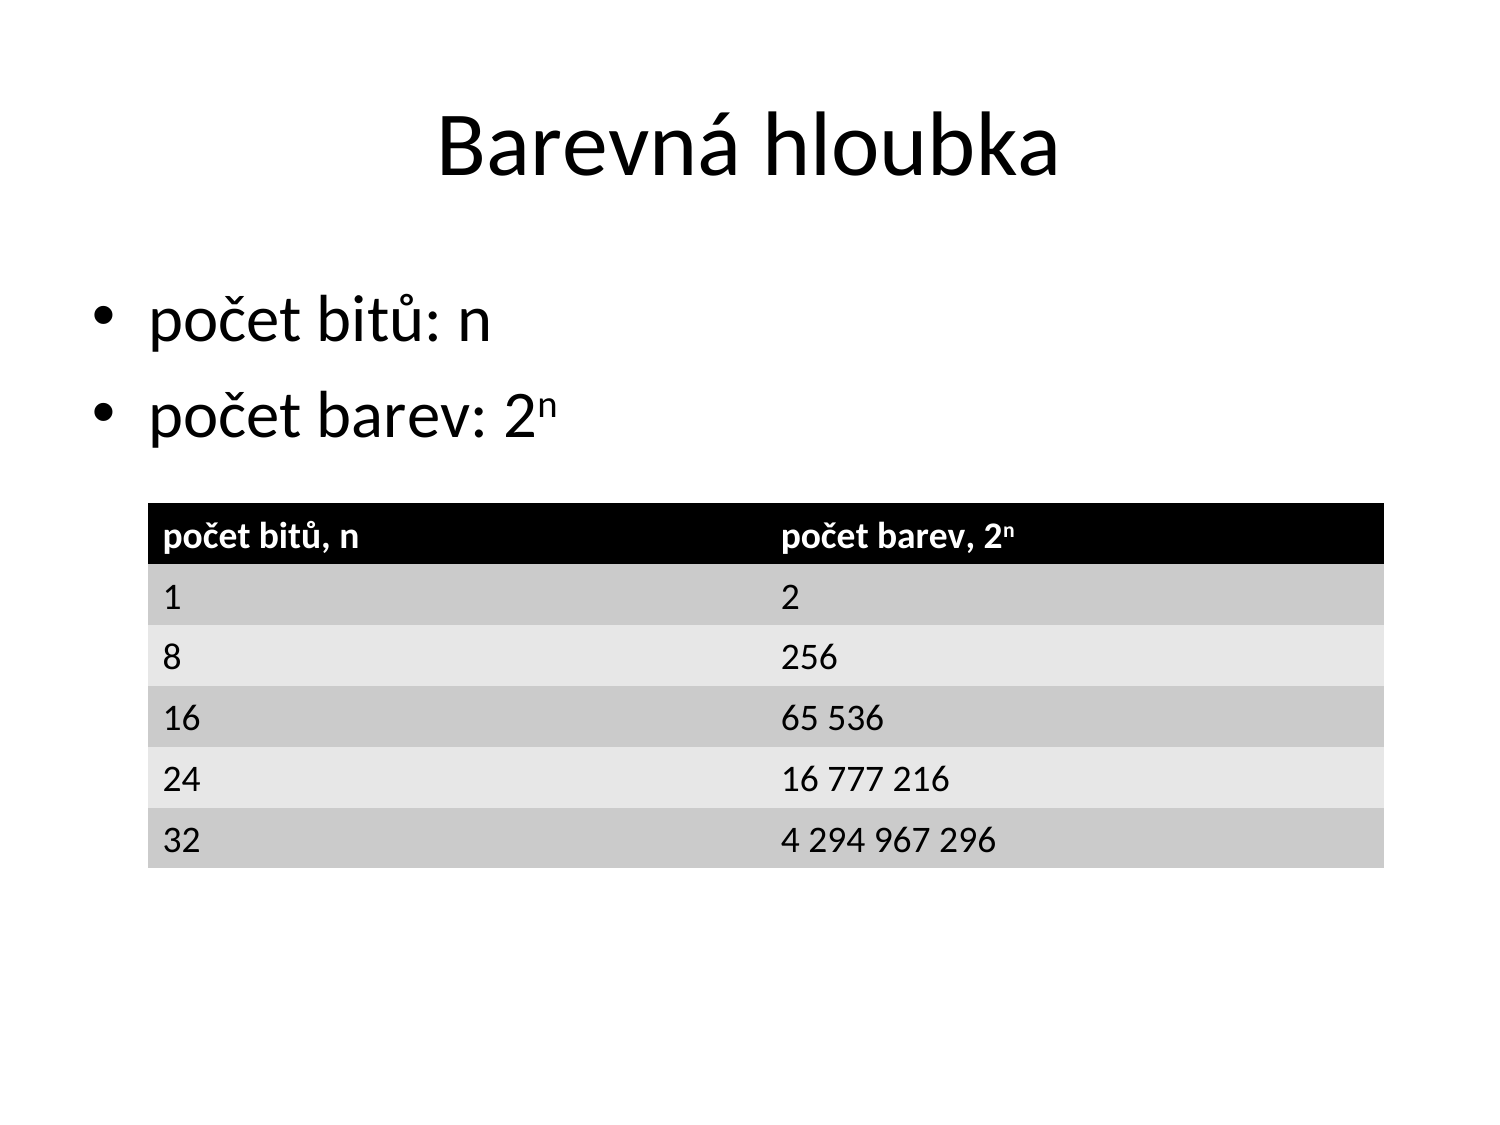

# Barevná hloubka
počet bitů: n
počet barev: 2n
| počet bitů, n | počet barev, 2n |
| --- | --- |
| 1 | 2 |
| 8 | 256 |
| 16 | 65 536 |
| 24 | 16 777 216 |
| 32 | 4 294 967 296 |